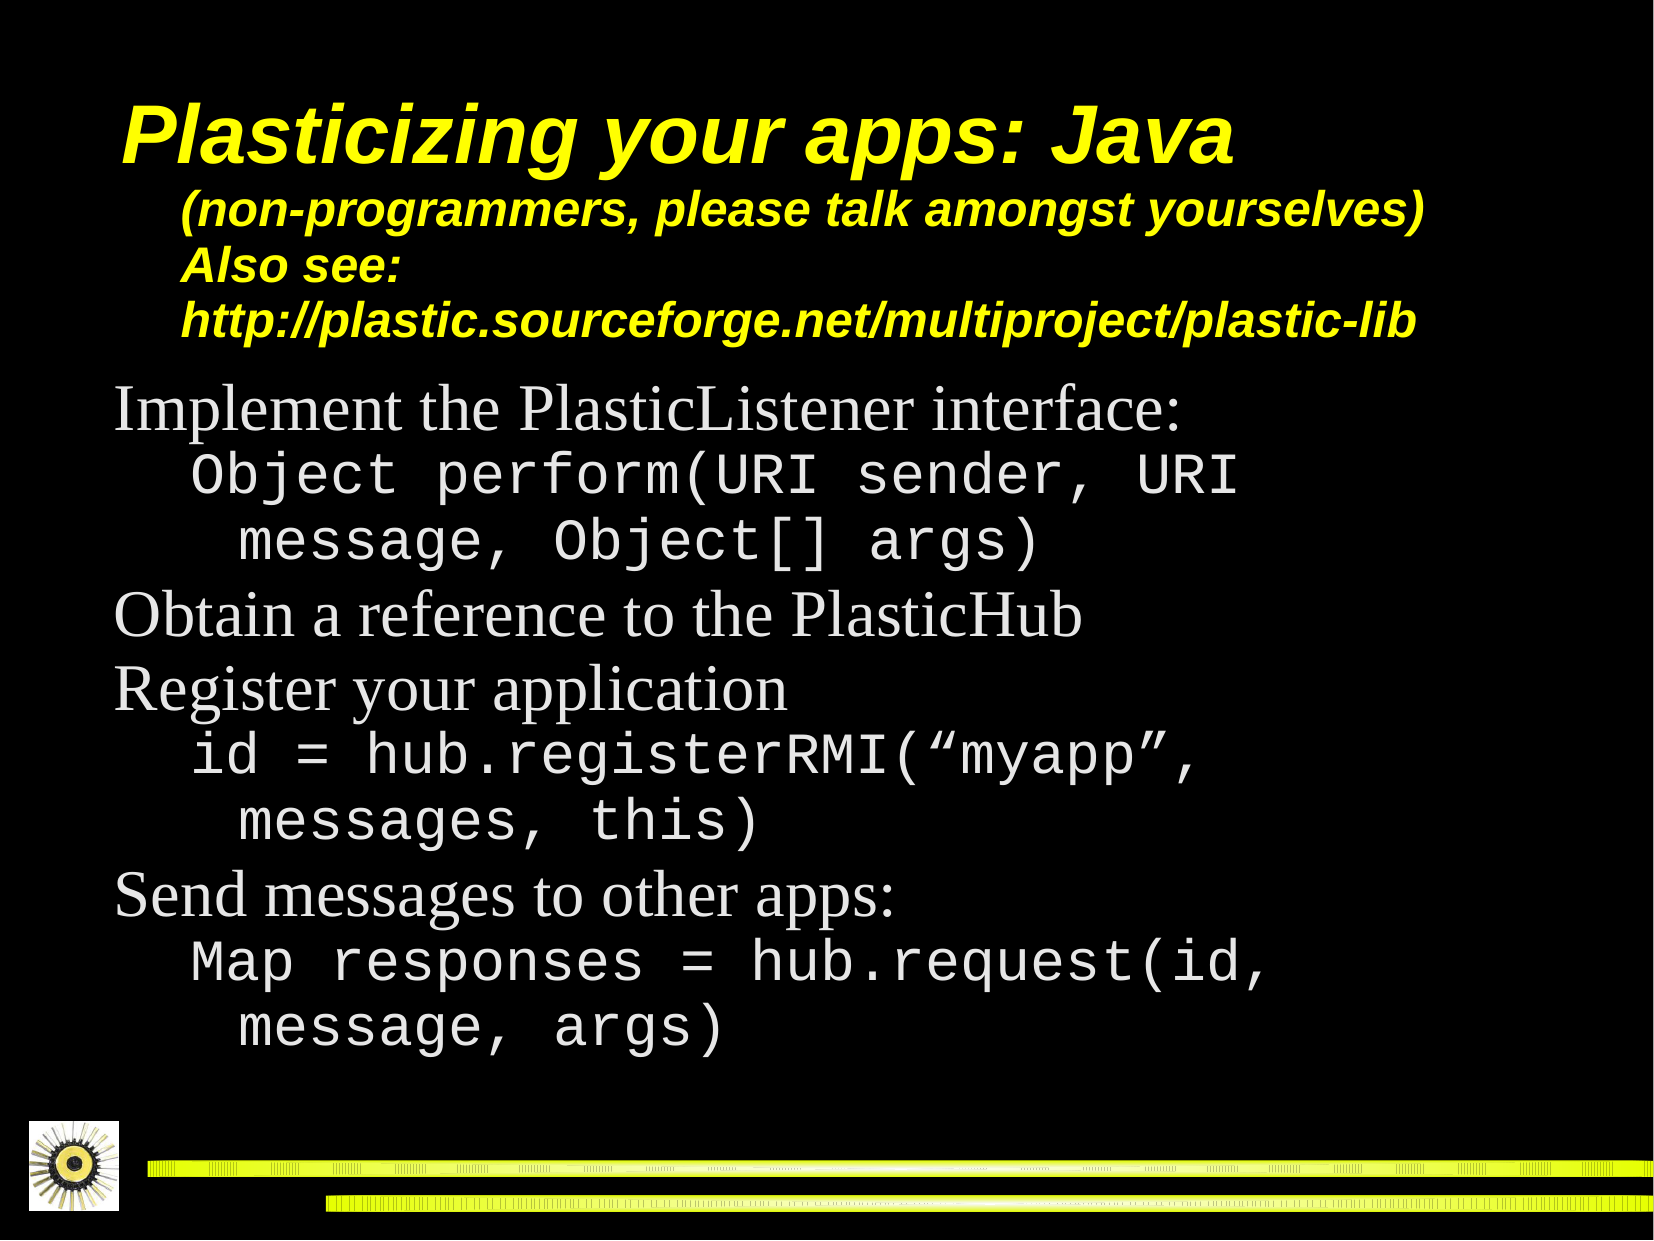

# Plasticizing your apps: Java (non-programmers, please talk amongst yourselves) Also see: http://plastic.sourceforge.net/multiproject/plastic-lib
Implement the PlasticListener interface:
Object perform(URI sender, URI message, Object[] args)
Obtain a reference to the PlasticHub
Register your application
id = hub.registerRMI(“myapp”, messages, this)
Send messages to other apps:
Map responses = hub.request(id, message, args)